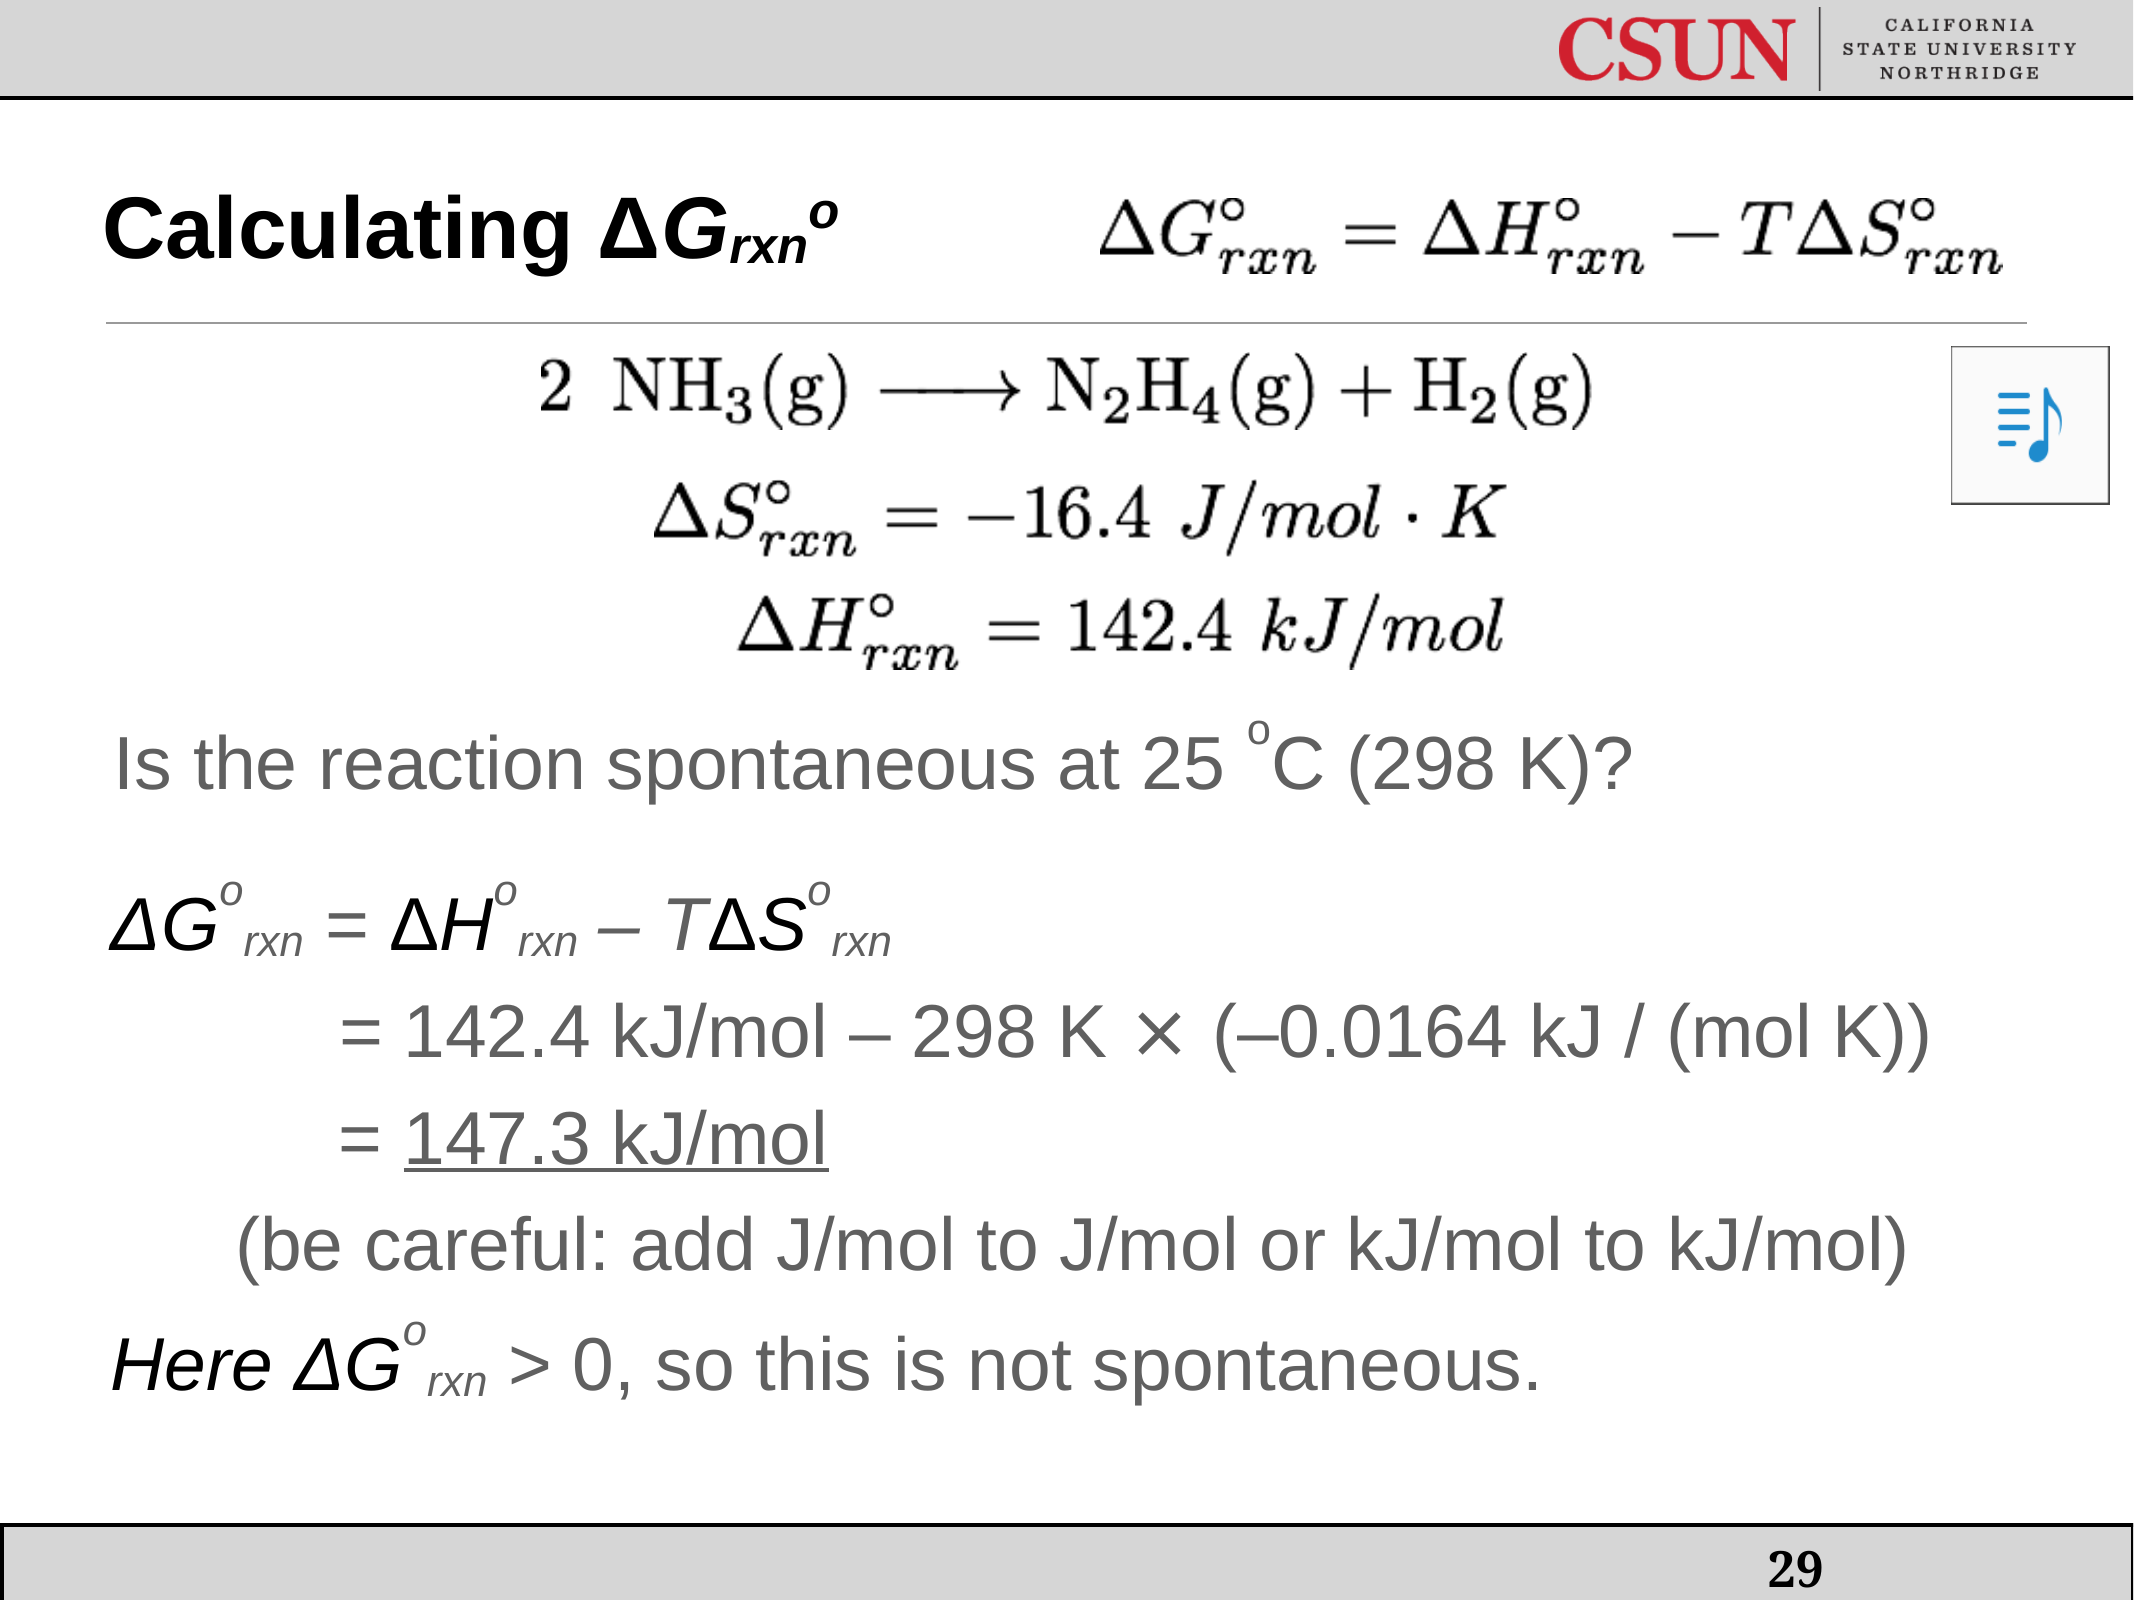

# Calculating ΔGrxno
Is the reaction spontaneous at 25 oC (298 K)?
ΔGorxn = ΔHorxn – TΔSorxn
 = 142.4 kJ/mol – 298 K ⨯ (–0.0164 kJ / (mol K))
 = 147.3 kJ/mol
 (be careful: add J/mol to J/mol or kJ/mol to kJ/mol)
Here ΔGorxn > 0, so this is not spontaneous.
29